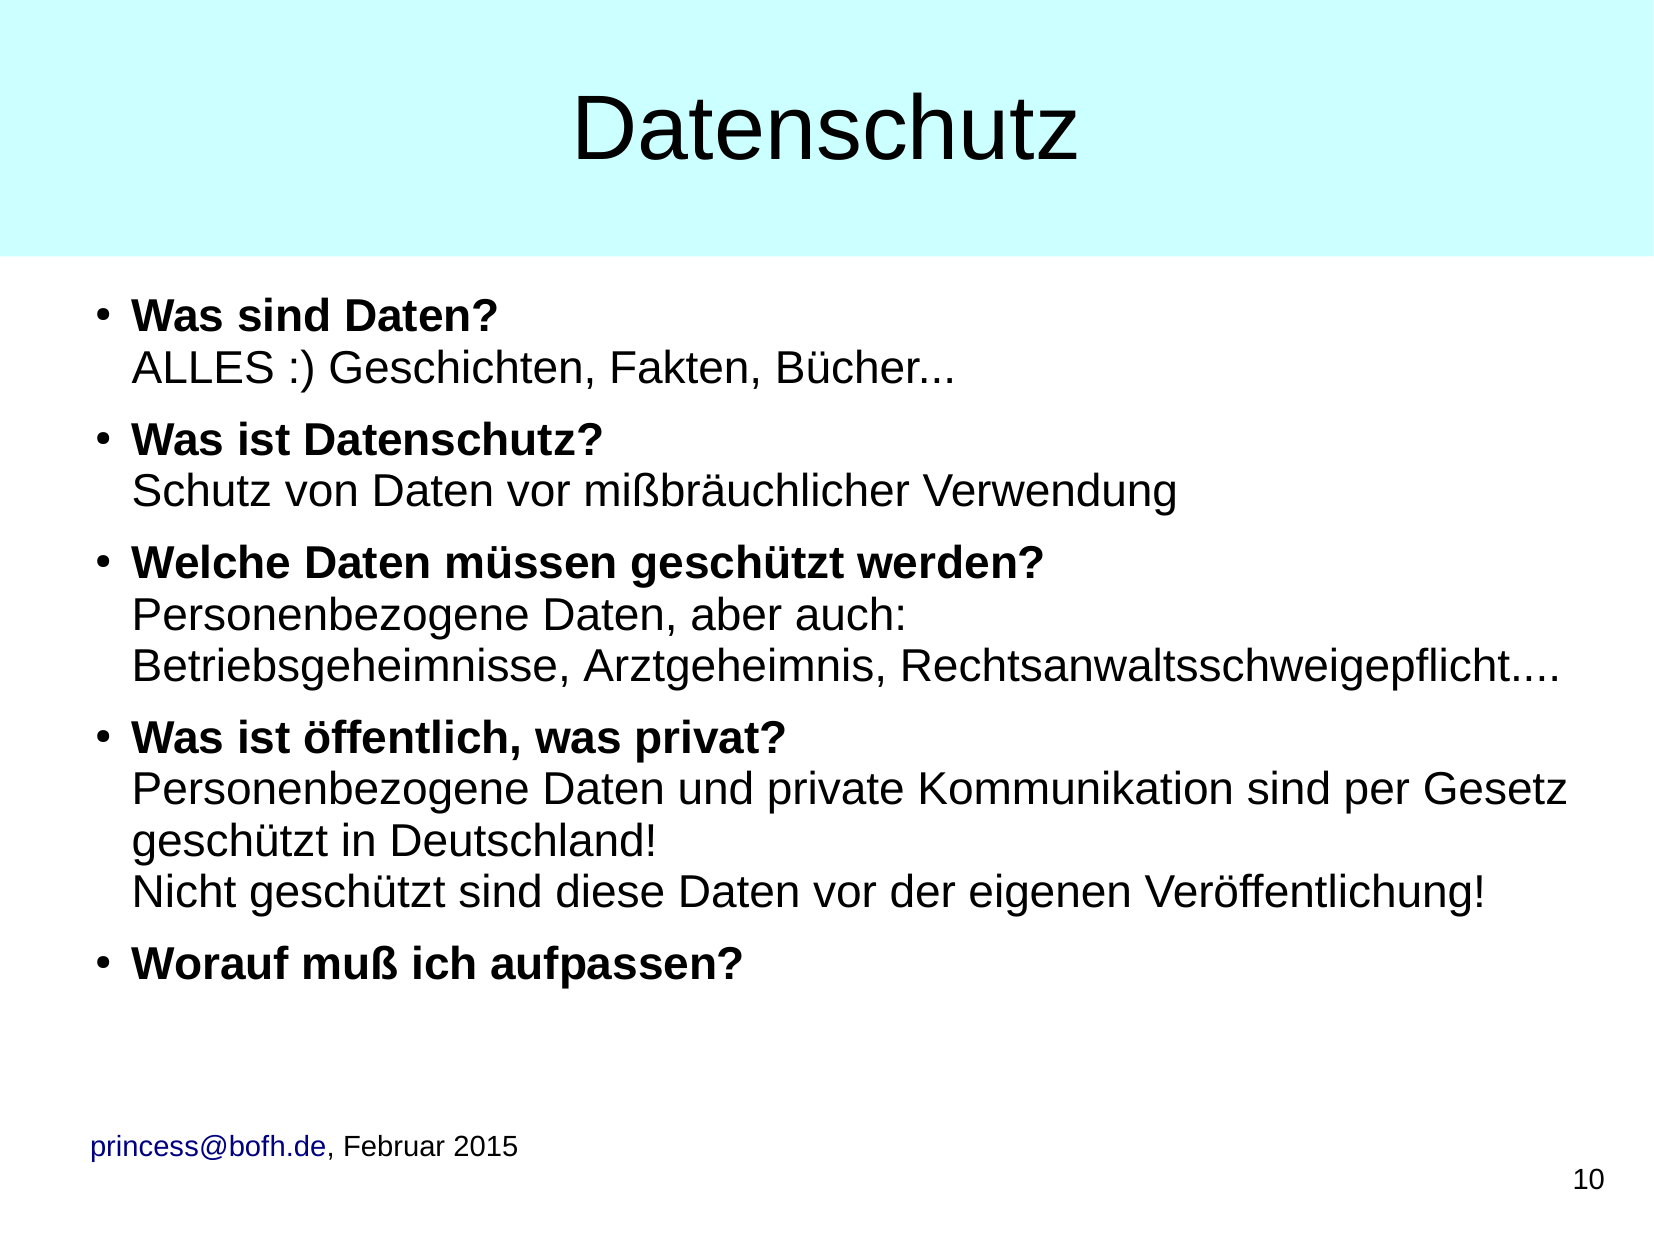

# Datenschutz
Was sind Daten?
ALLES :) Geschichten, Fakten, Bücher...
Was ist Datenschutz?
Schutz von Daten vor mißbräuchlicher Verwendung
Welche Daten müssen geschützt werden?
Personenbezogene Daten, aber auch:
Betriebsgeheimnisse, Arztgeheimnis, Rechtsanwaltsschweigepflicht....
Was ist öffentlich, was privat?
Personenbezogene Daten und private Kommunikation sind per Gesetz geschützt in Deutschland!
Nicht geschützt sind diese Daten vor der eigenen Veröffentlichung!
Worauf muß ich aufpassen?
Andi @ Furtwangen 2015